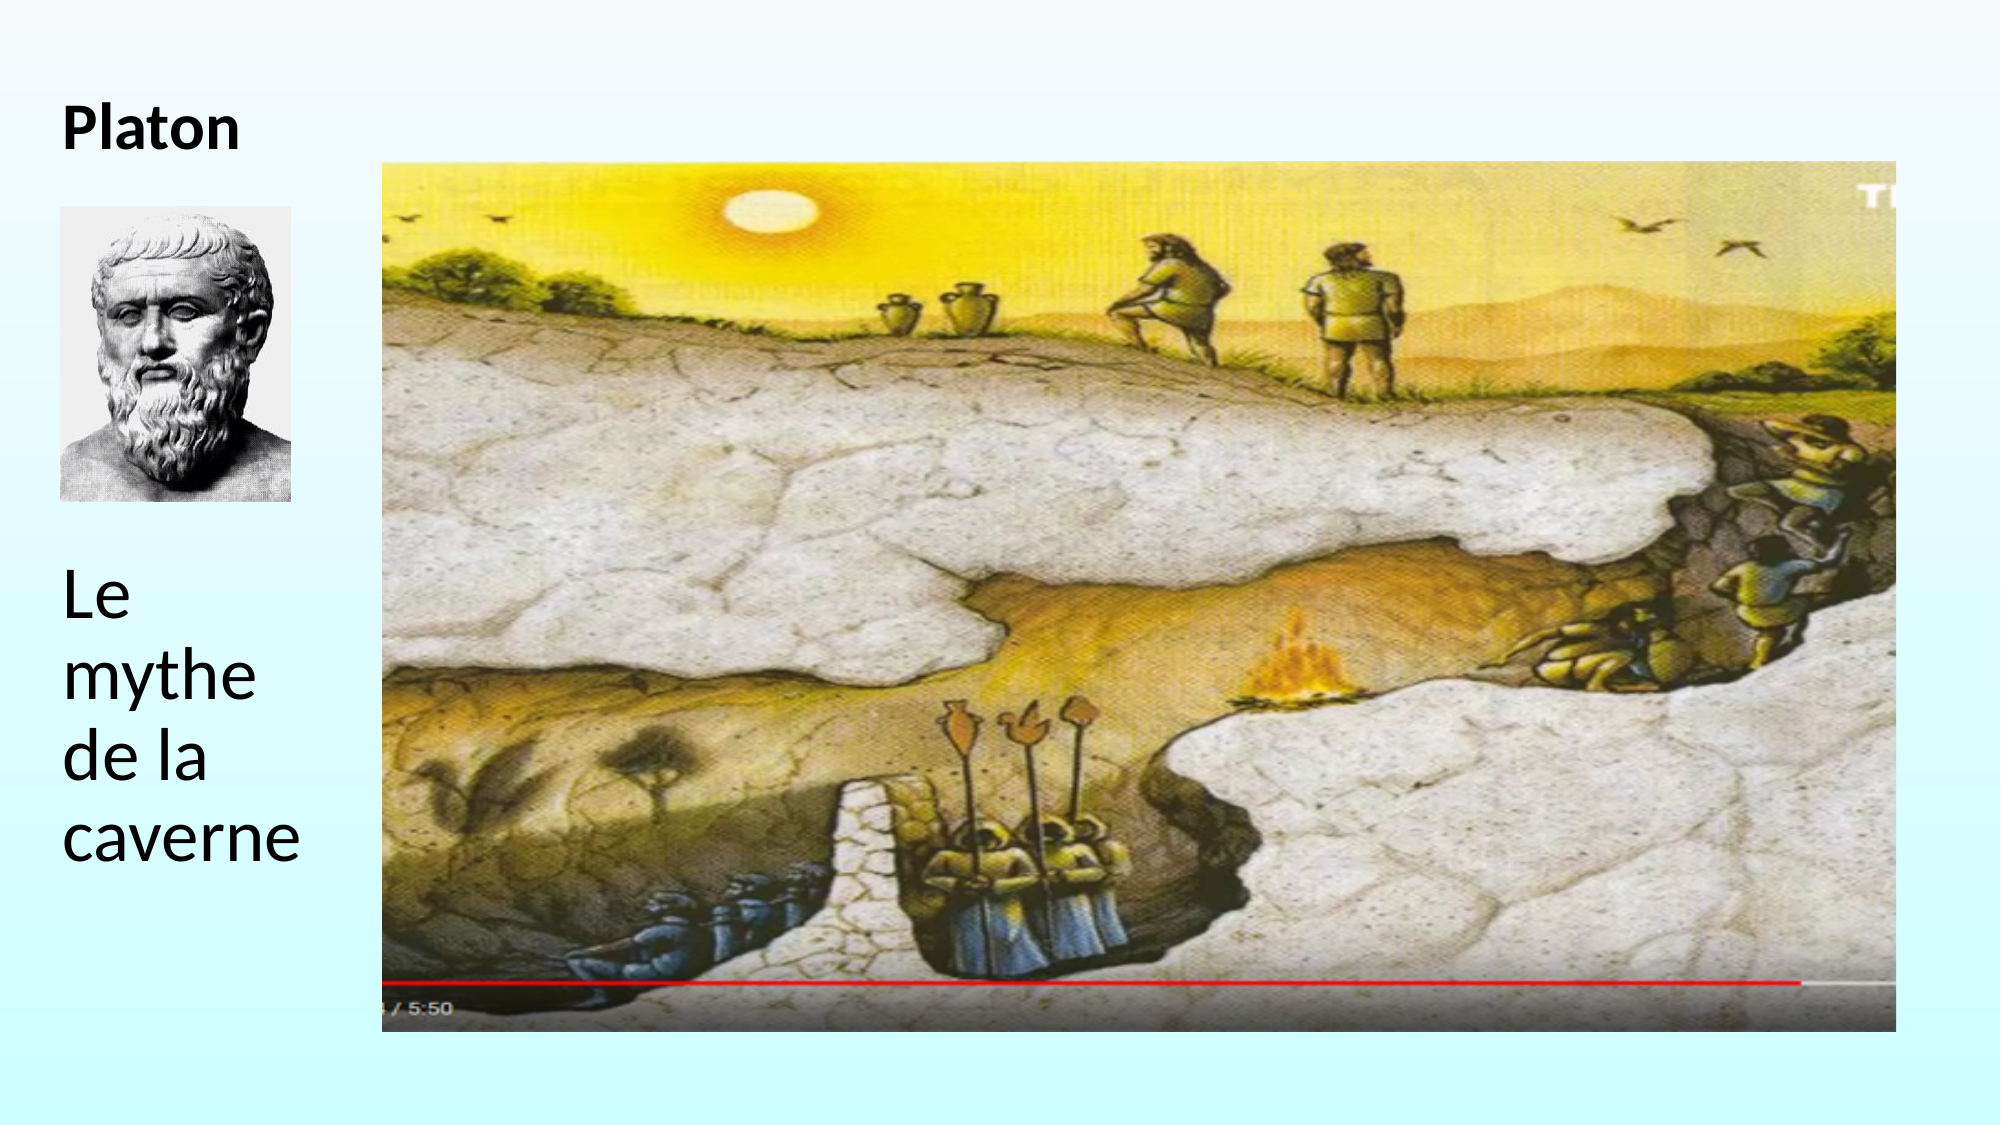

# Platon
Le mythe de la caverne